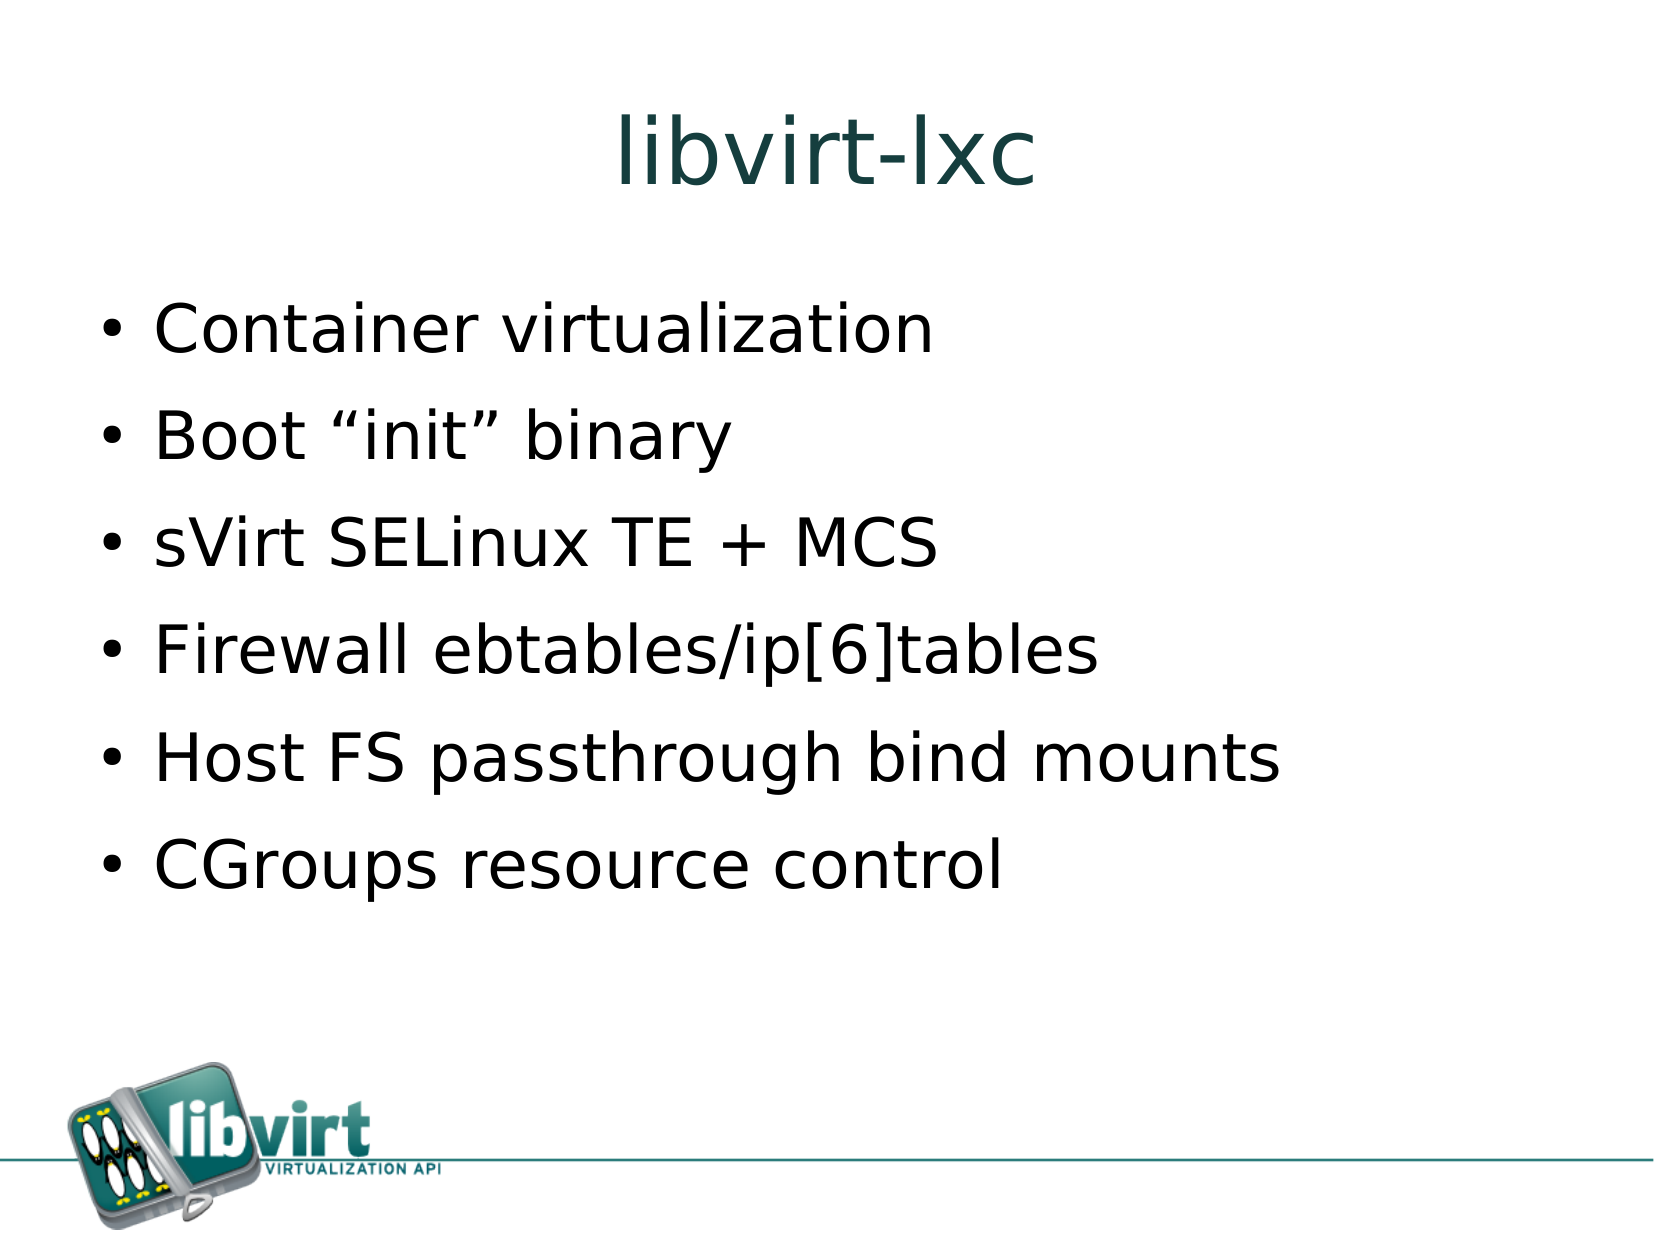

# libvirt-lxc
Container virtualization
Boot “init” binary
sVirt SELinux TE + MCS
Firewall ebtables/ip[6]tables
Host FS passthrough bind mounts
CGroups resource control